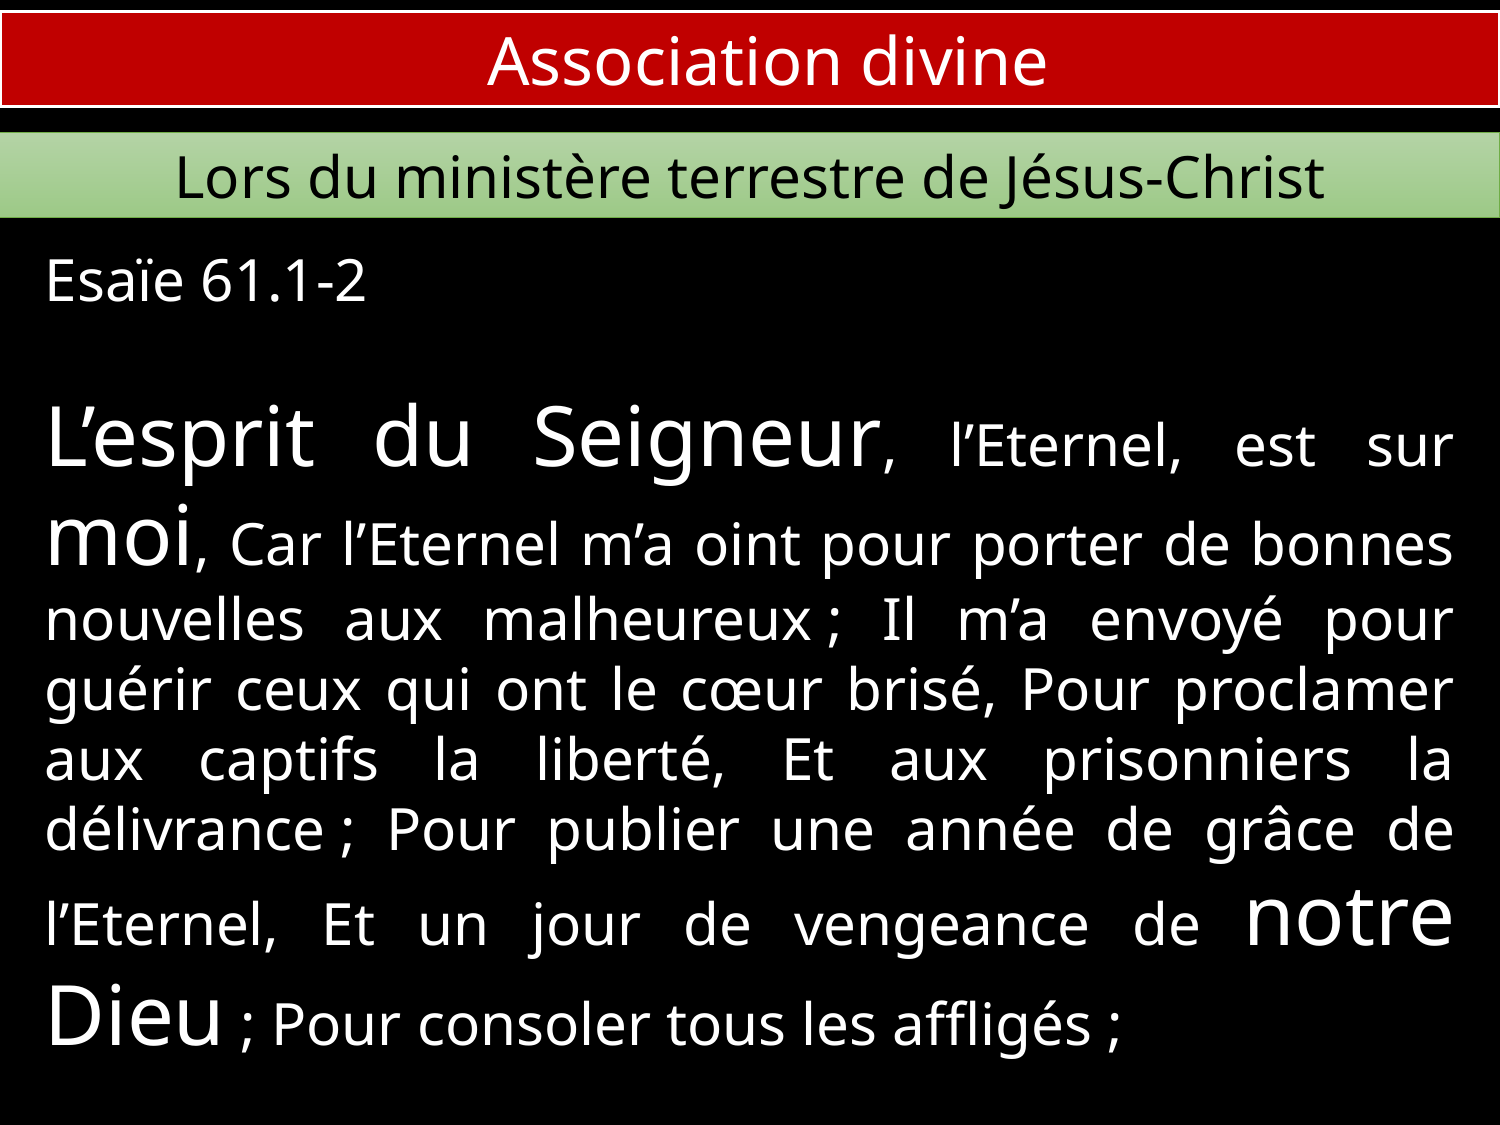

Association divine
Lors du ministère terrestre de Jésus-Christ
Esaïe 61.1-2
L’esprit du Seigneur, l’Eternel, est sur moi, Car l’Eternel m’a oint pour porter de bonnes nouvelles aux malheureux ; Il m’a envoyé pour guérir ceux qui ont le cœur brisé, Pour proclamer aux captifs la liberté, Et aux prisonniers la délivrance ; Pour publier une année de grâce de l’Eternel, Et un jour de vengeance de notre Dieu ; Pour consoler tous les affligés ;